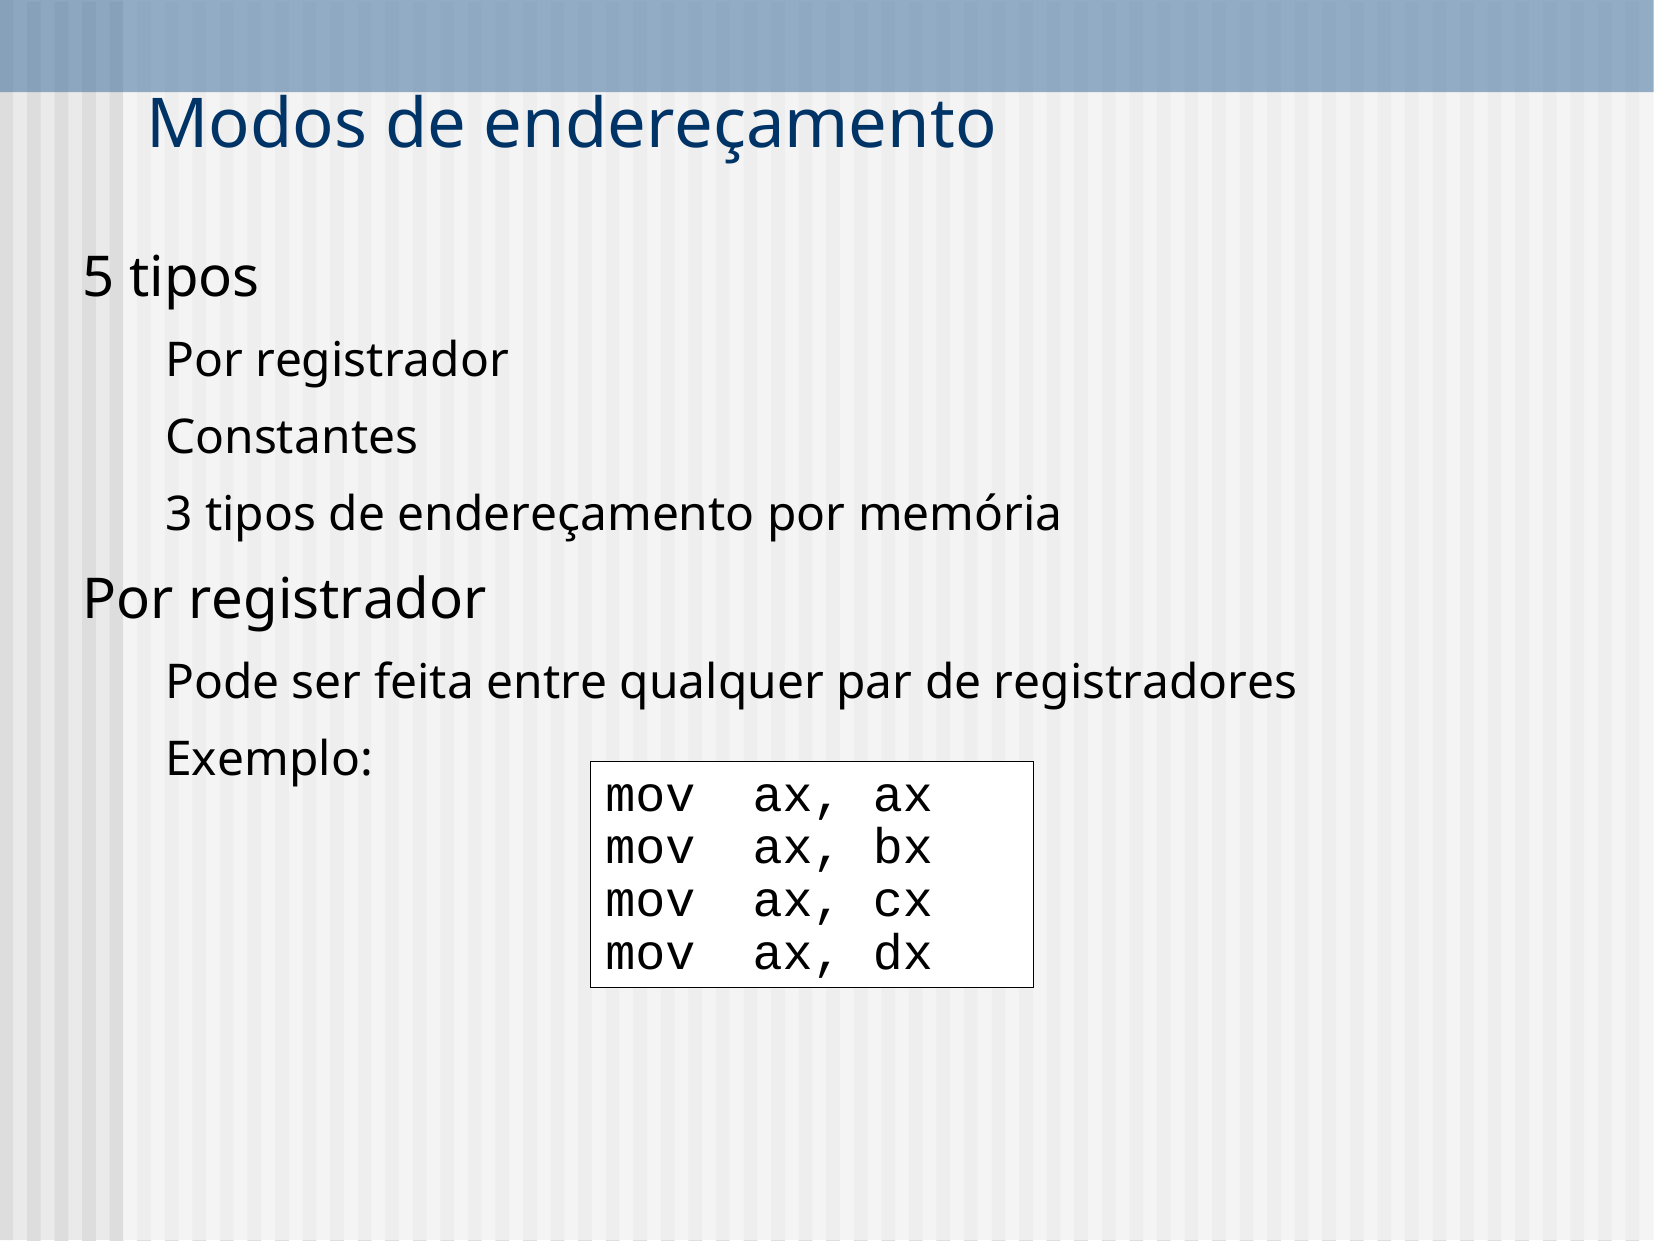

# Modos de endereçamento
5 tipos
Por registrador
Constantes
3 tipos de endereçamento por memória
Por registrador
Pode ser feita entre qualquer par de registradores
Exemplo:
mov 	ax, ax
mov 	ax, bx
mov 	ax, cx
mov 	ax, dx